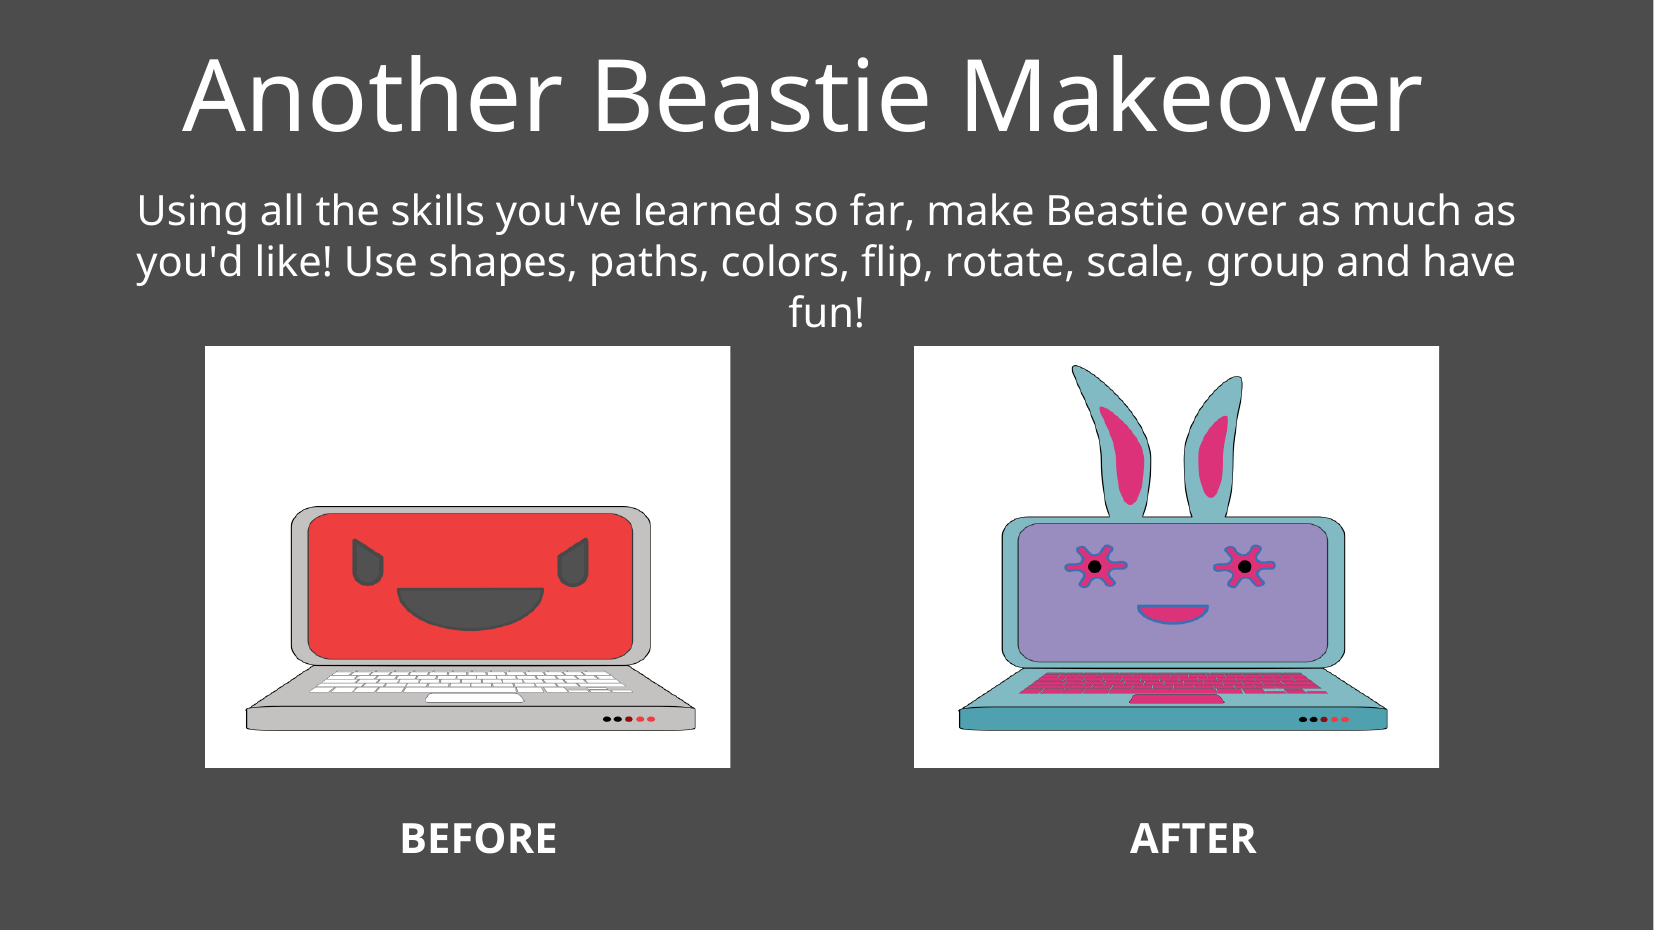

# Another Beastie Makeover
Using all the skills you've learned so far, make Beastie over as much as you'd like! Use shapes, paths, colors, flip, rotate, scale, group and have fun!
BEFORE
AFTER